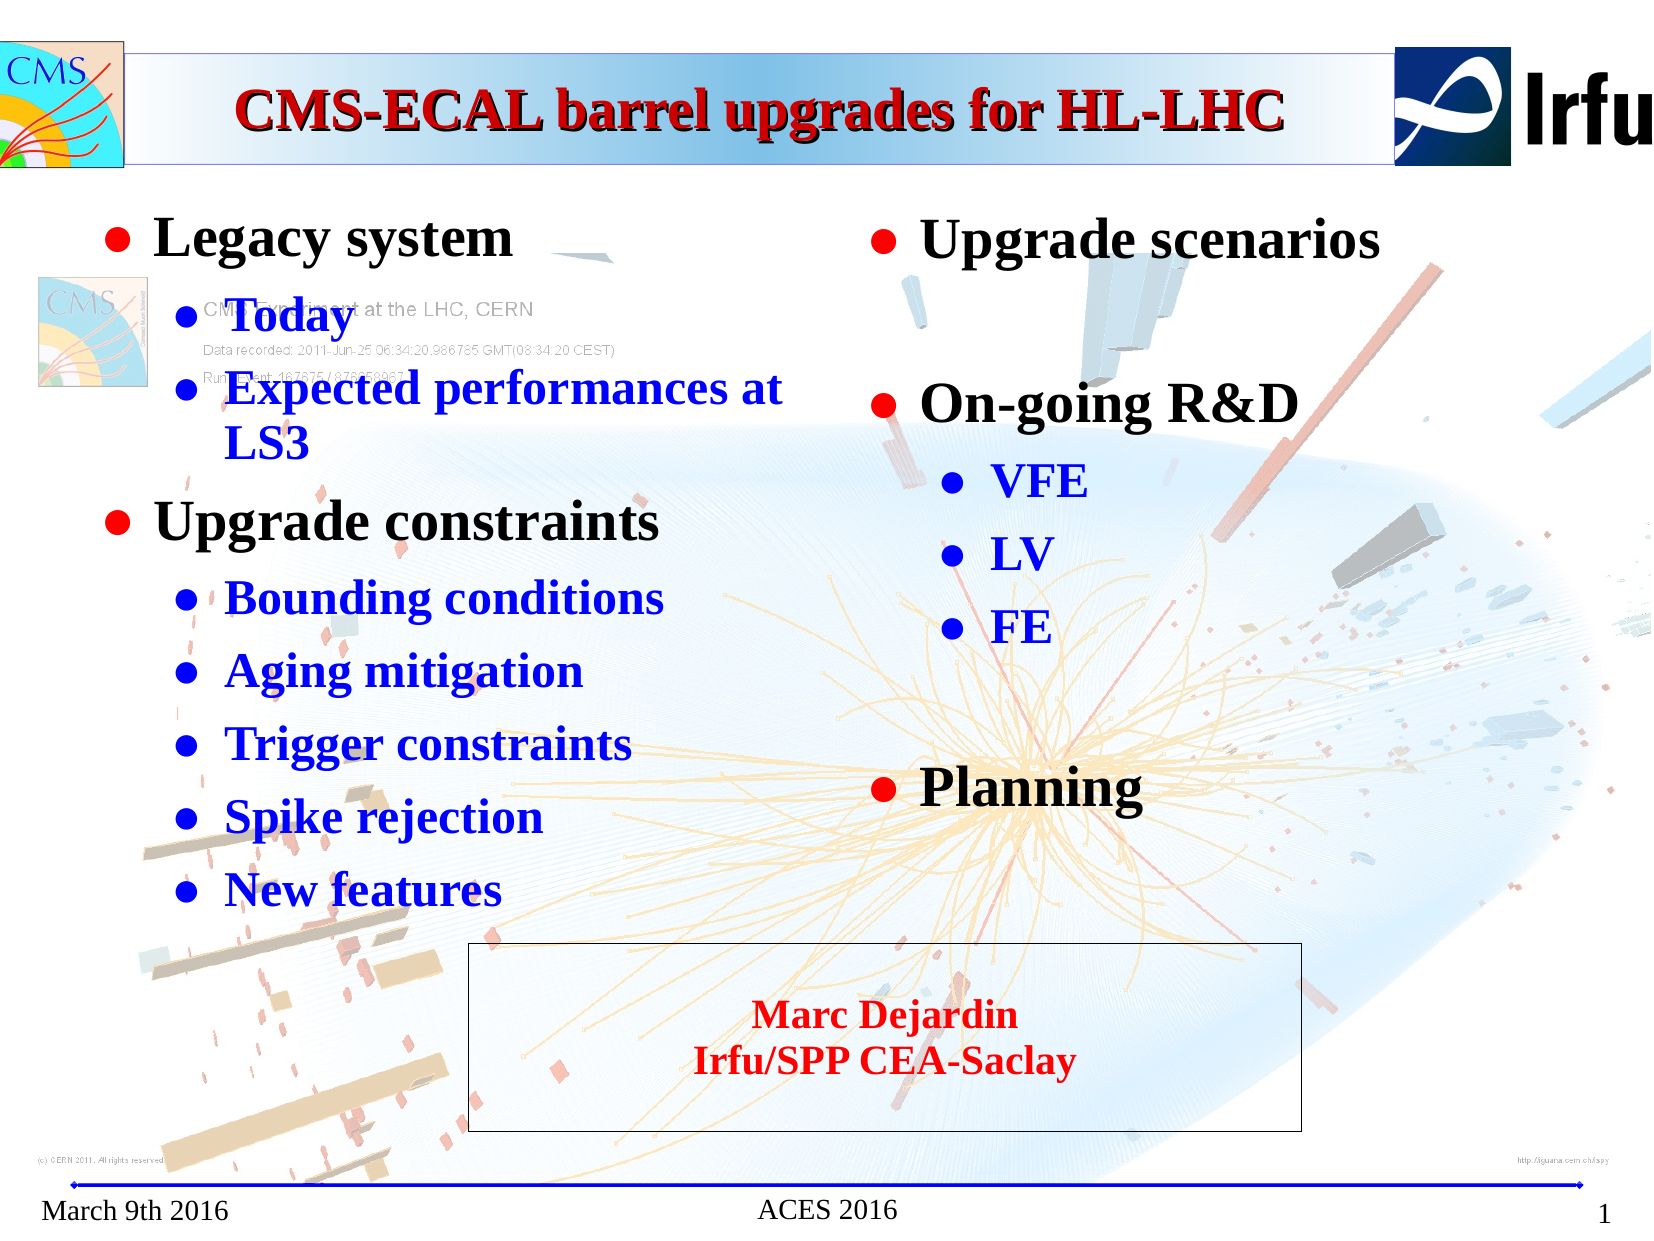

# CMS-ECAL barrel upgrades for HL-LHC
Legacy system
Today
Expected performances at LS3
Upgrade constraints
Bounding conditions
Aging mitigation
Trigger constraints
Spike rejection
New features
Upgrade scenarios
On-going R&D
VFE
LV
FE
Planning
Marc Dejardin
Irfu/SPP CEA-Saclay
ACES 2016
March 9th 2016
1